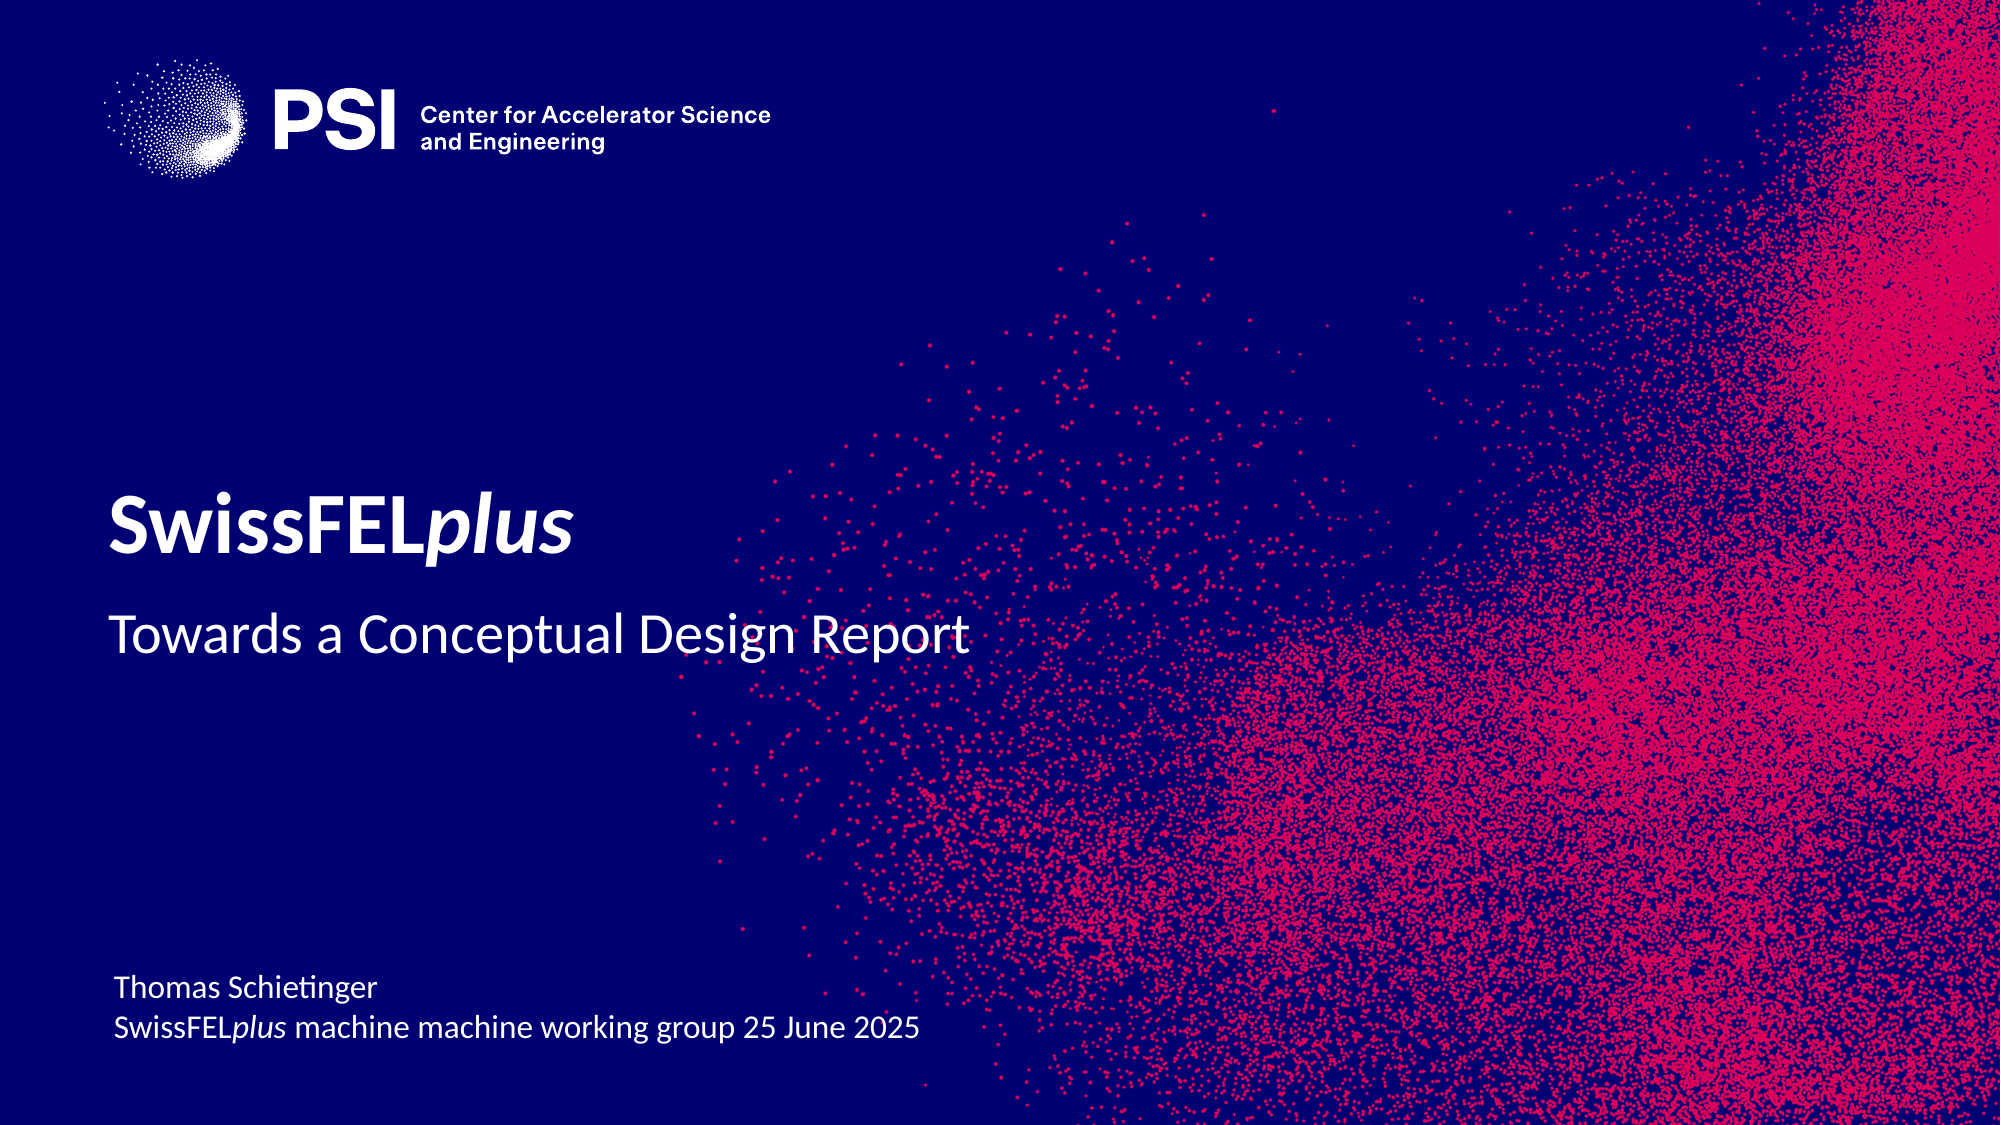

# SwissFELplus
Towards a Conceptual Design Report
Thomas Schietinger
SwissFELplus machine machine working group 25 June 2025